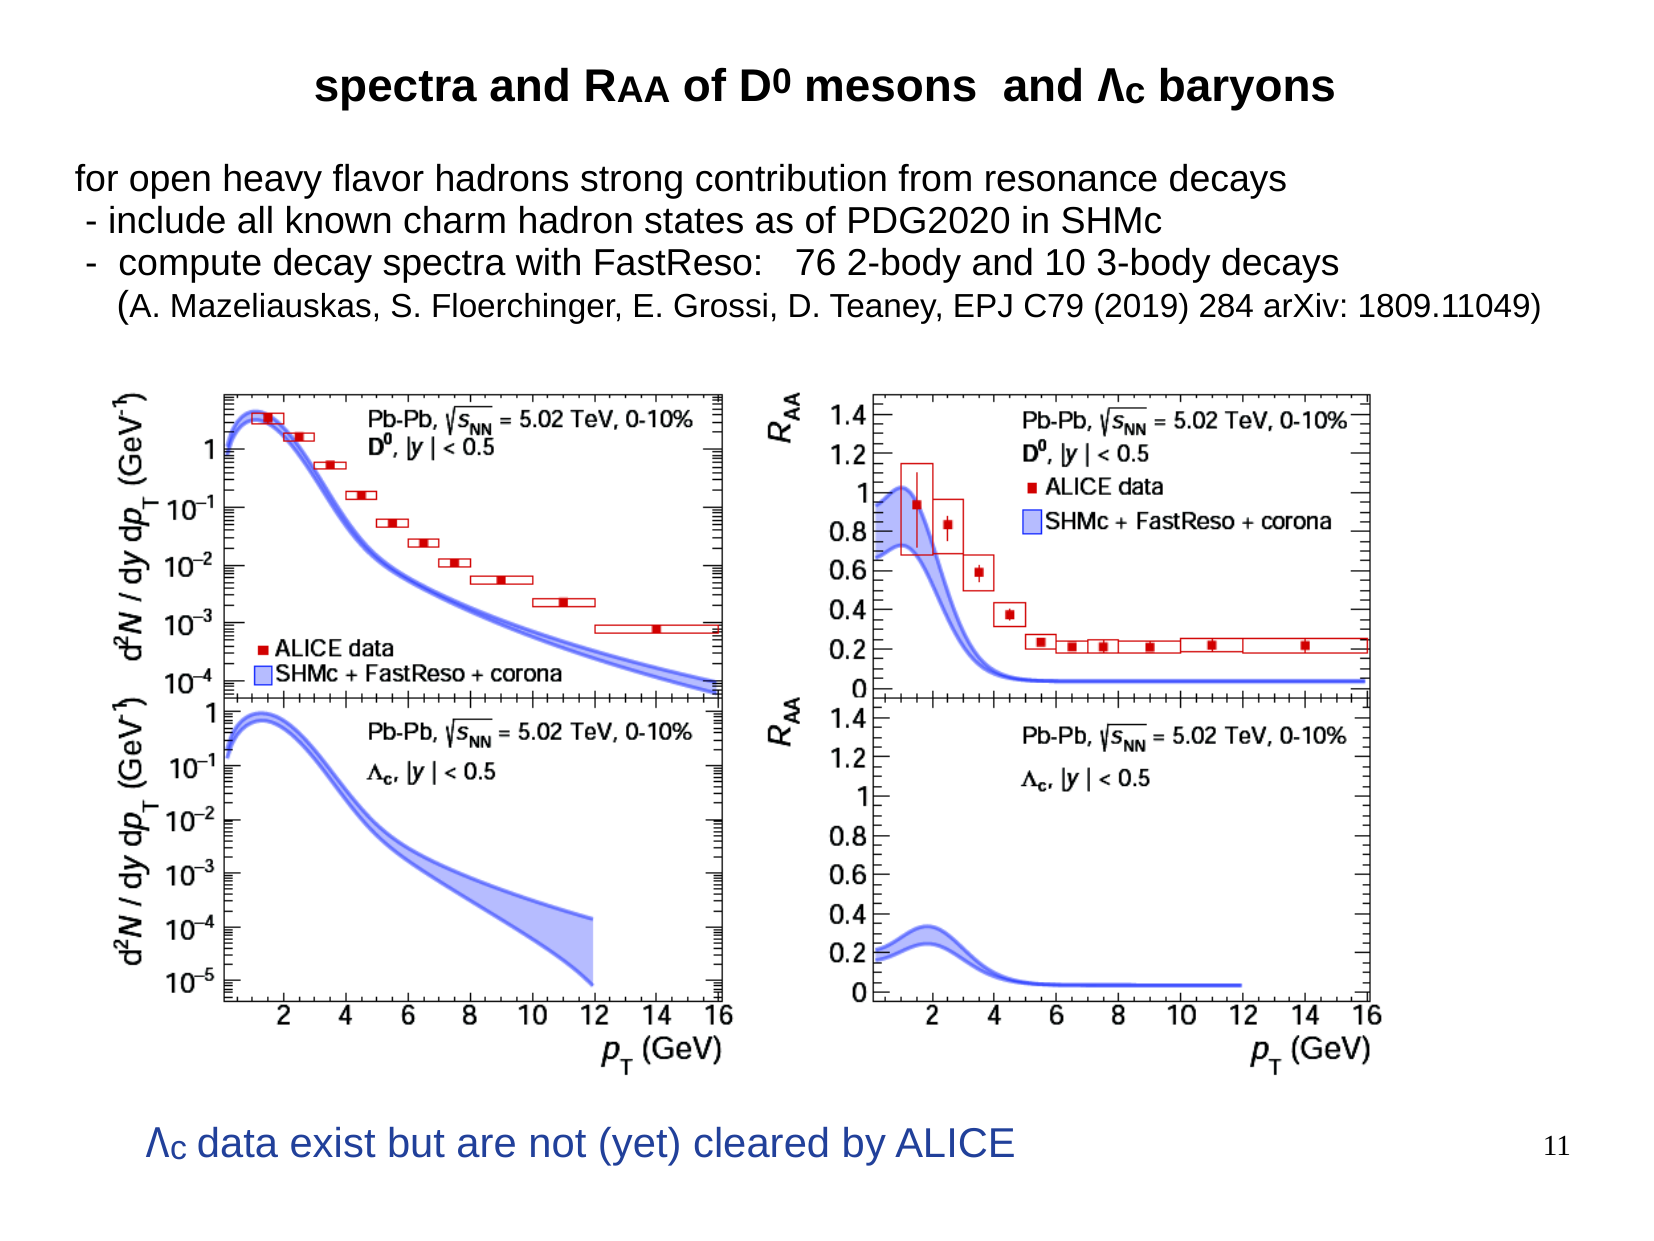

spectra and RAA of D0 mesons and Λc baryons
for open heavy flavor hadrons strong contribution from resonance decays
 - include all known charm hadron states as of PDG2020 in SHMc
 - compute decay spectra with FastReso: 76 2-body and 10 3-body decays
 (A. Mazeliauskas, S. Floerchinger, E. Grossi, D. Teaney, EPJ C79 (2019) 284 arXiv: 1809.11049)
Λc data exist but are not (yet) cleared by ALICE
11